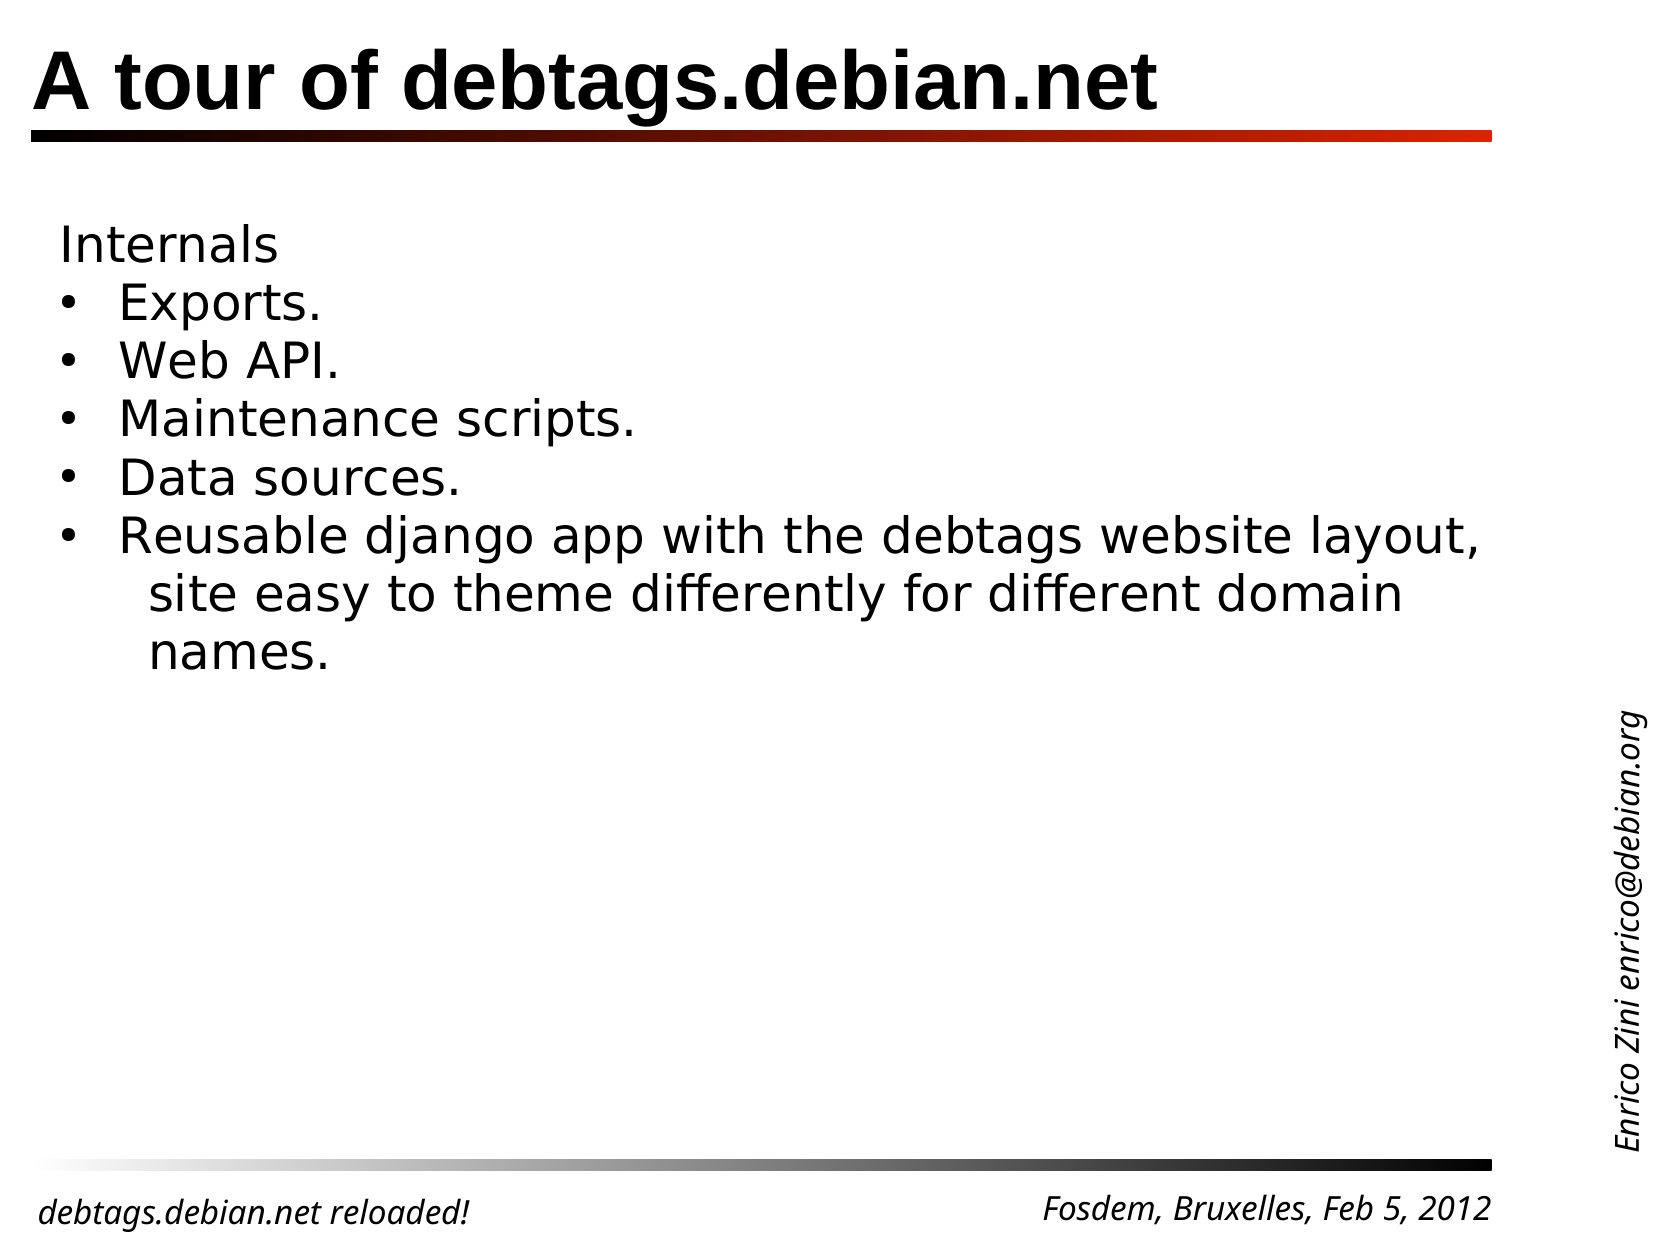

A tour of debtags.debian.net
Internals
Exports.
Web API.
Maintenance scripts.
Data sources.
Reusable django app with the debtags website layout, site easy to theme differently for different domain names.